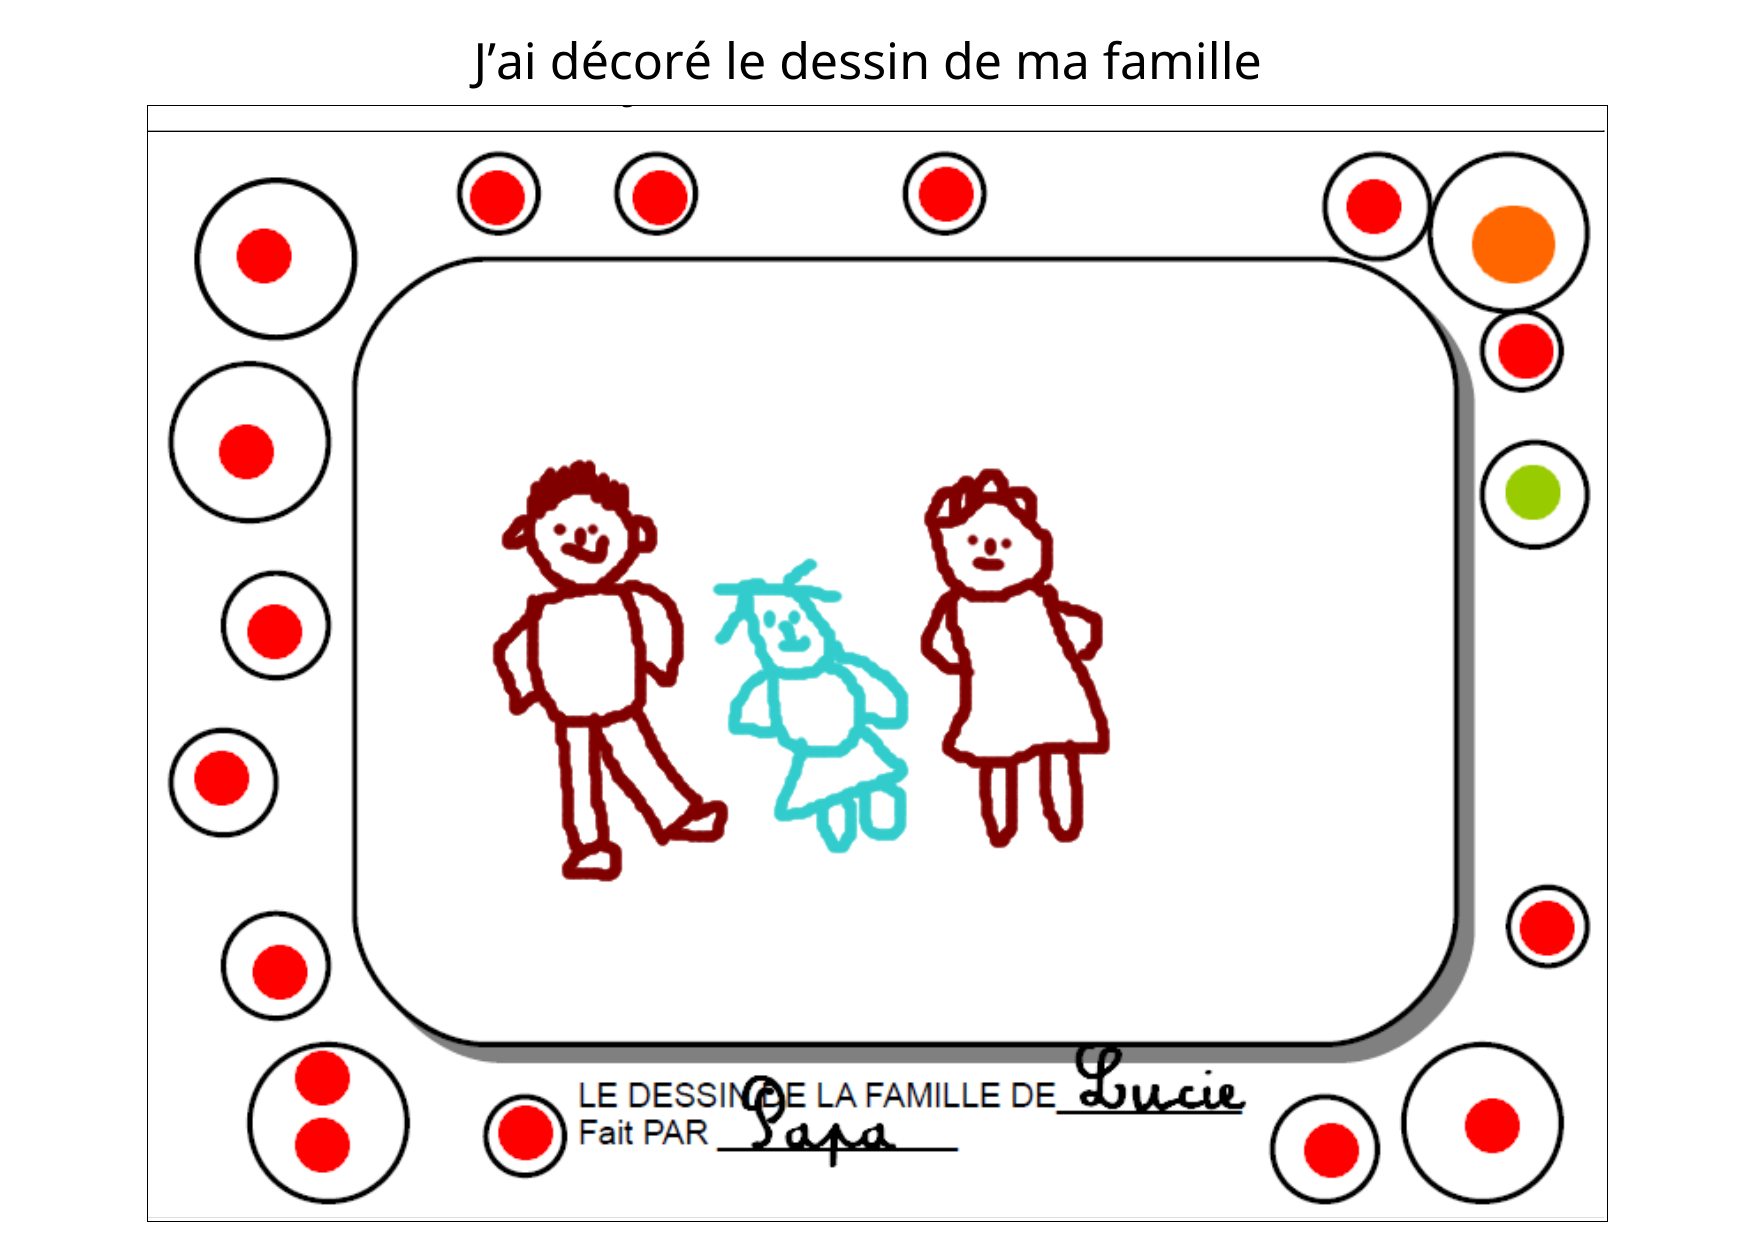

J’ai décoré le dessin de ma famille